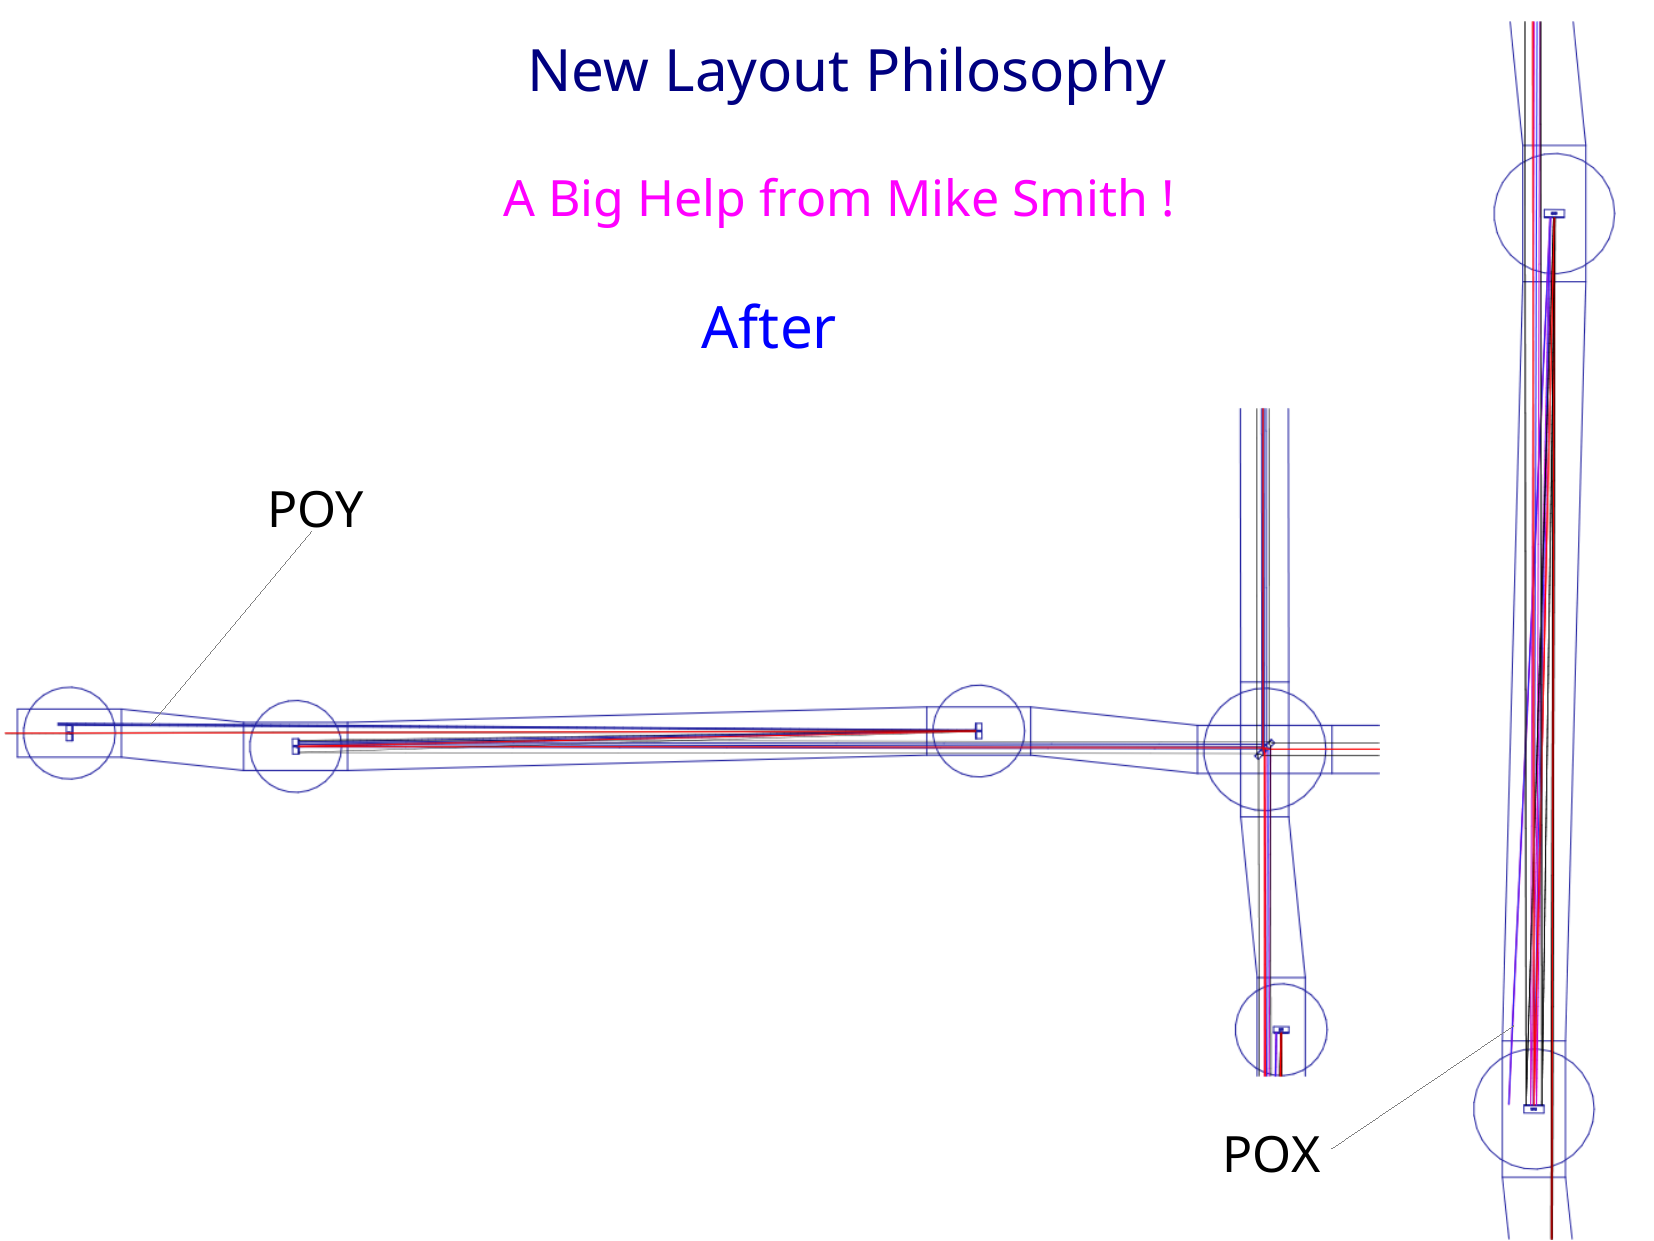

New Layout Philosophy
A Big Help from Mike Smith !
After
POY
POX